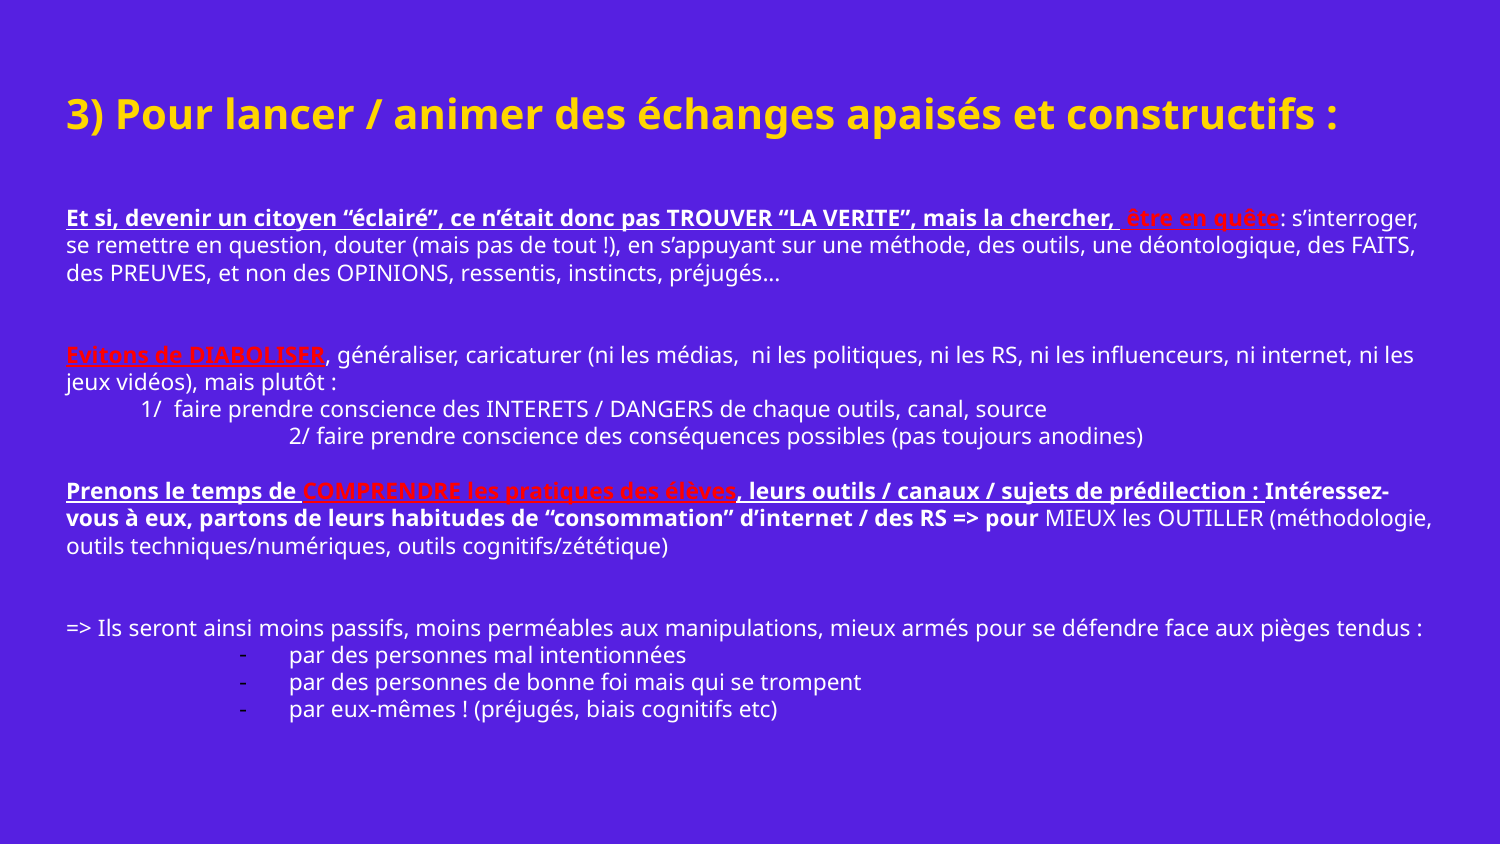

# 3) Pour lancer / animer des échanges apaisés et constructifs :
Et si, devenir un citoyen “éclairé”, ce n’était donc pas TROUVER “LA VERITE”, mais la chercher, être en quête: s’interroger, se remettre en question, douter (mais pas de tout !), en s’appuyant sur une méthode, des outils, une déontologique, des FAITS, des PREUVES, et non des OPINIONS, ressentis, instincts, préjugés...
Evitons de DIABOLISER, généraliser, caricaturer (ni les médias, ni les politiques, ni les RS, ni les influenceurs, ni internet, ni les jeux vidéos), mais plutôt :
			1/ faire prendre conscience des INTERETS / DANGERS de chaque outils, canal, source
2/ faire prendre conscience des conséquences possibles (pas toujours anodines)
Prenons le temps de COMPRENDRE les pratiques des élèves, leurs outils / canaux / sujets de prédilection : Intéressez-vous à eux, partons de leurs habitudes de “consommation” d’internet / des RS => pour MIEUX les OUTILLER (méthodologie, outils techniques/numériques, outils cognitifs/zététique)
=> Ils seront ainsi moins passifs, moins perméables aux manipulations, mieux armés pour se défendre face aux pièges tendus :
par des personnes mal intentionnées
par des personnes de bonne foi mais qui se trompent
par eux-mêmes ! (préjugés, biais cognitifs etc)